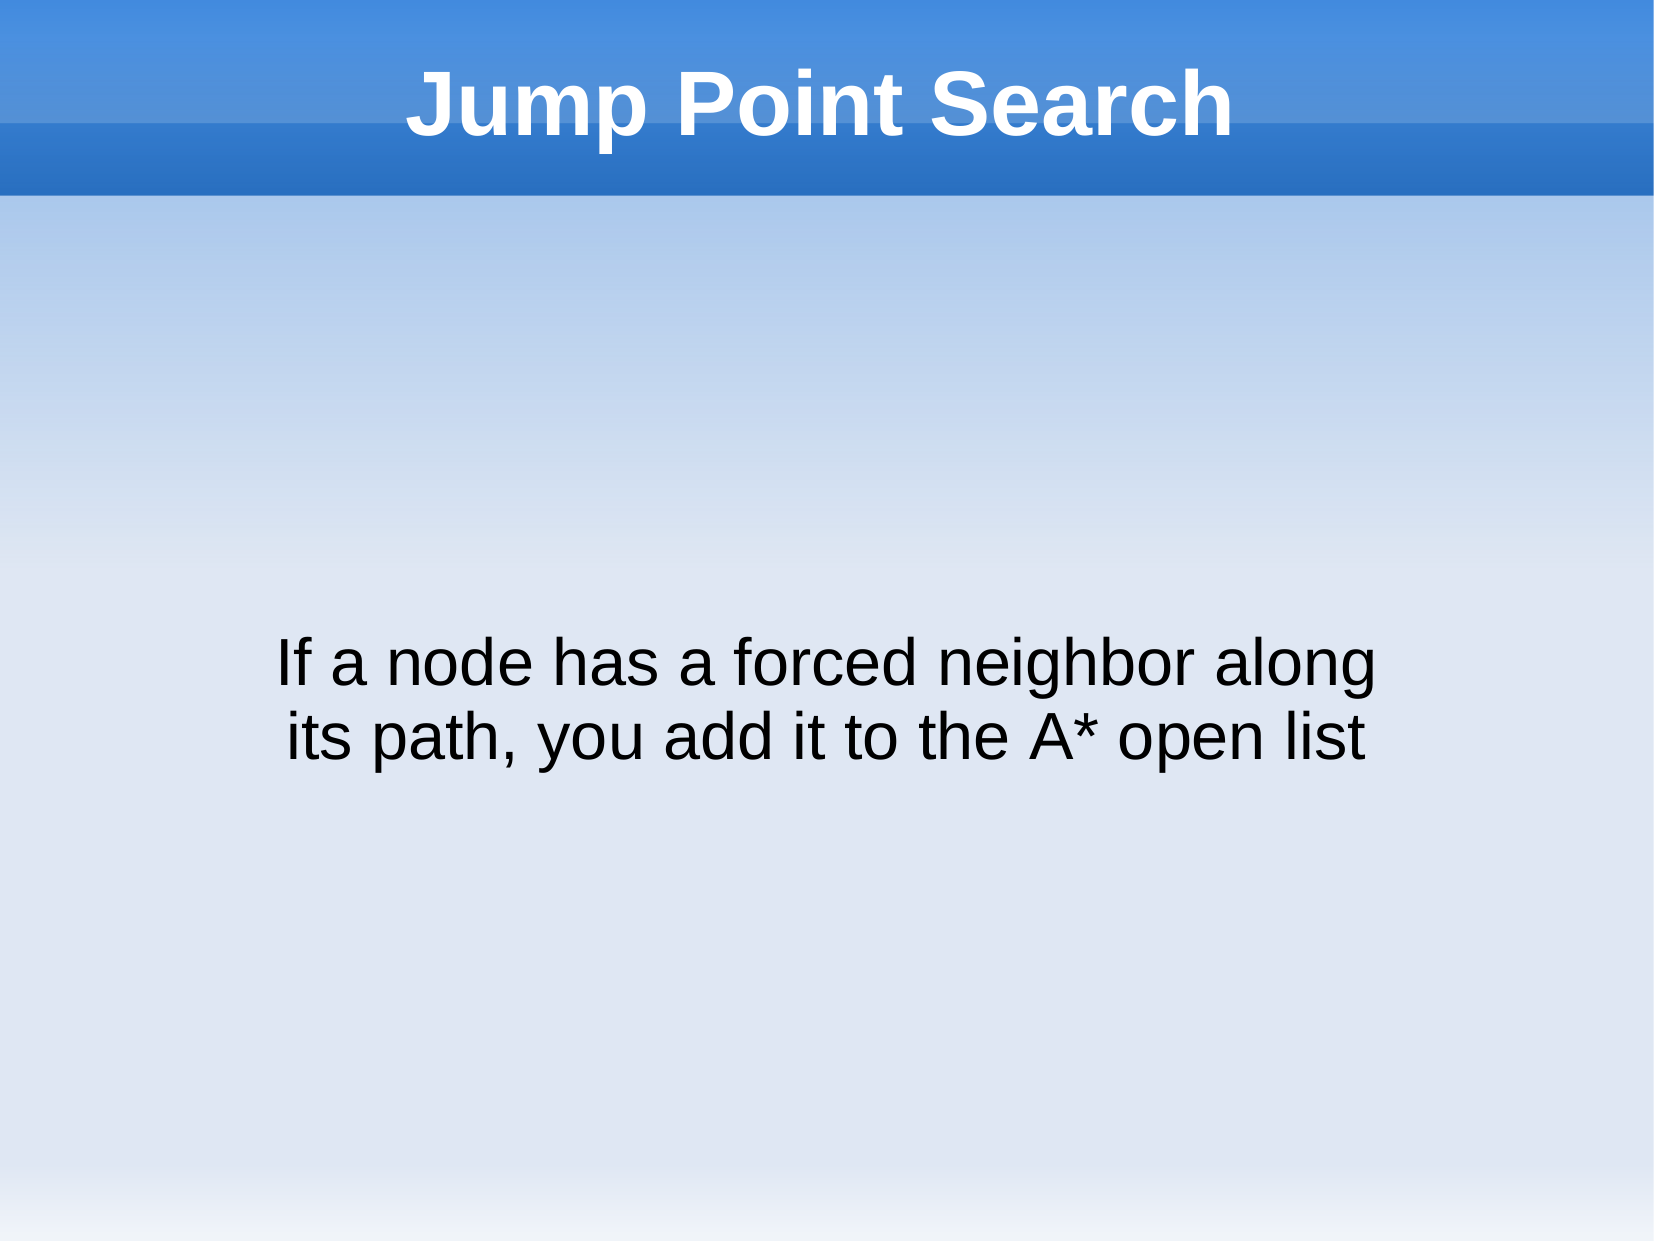

# Jump Point Search
If a node has a forced neighbor along
its path, you add it to the A* open list